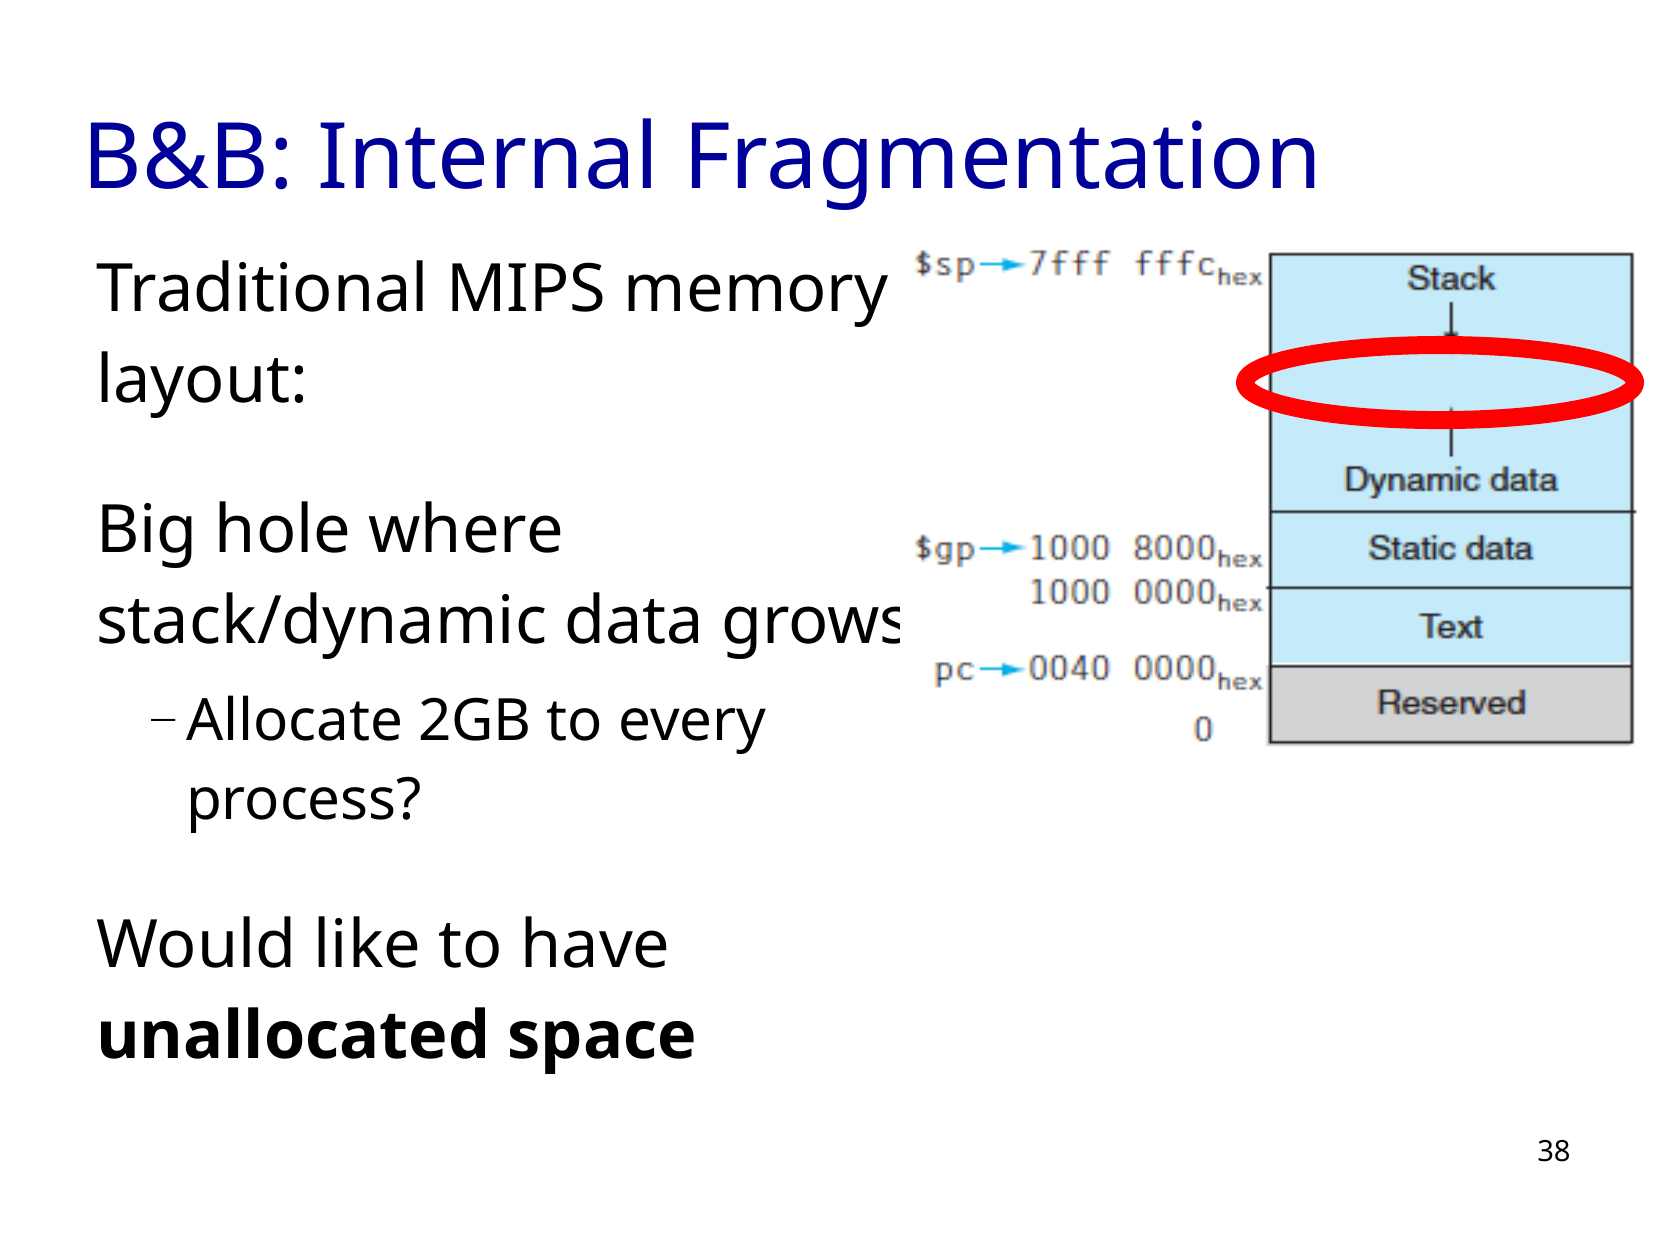

# B&B: Internal Fragmentation
Traditional MIPS memory layout:
Big hole where stack/dynamic data grows
Allocate 2GB to every process?
Would like to have unallocated space
38